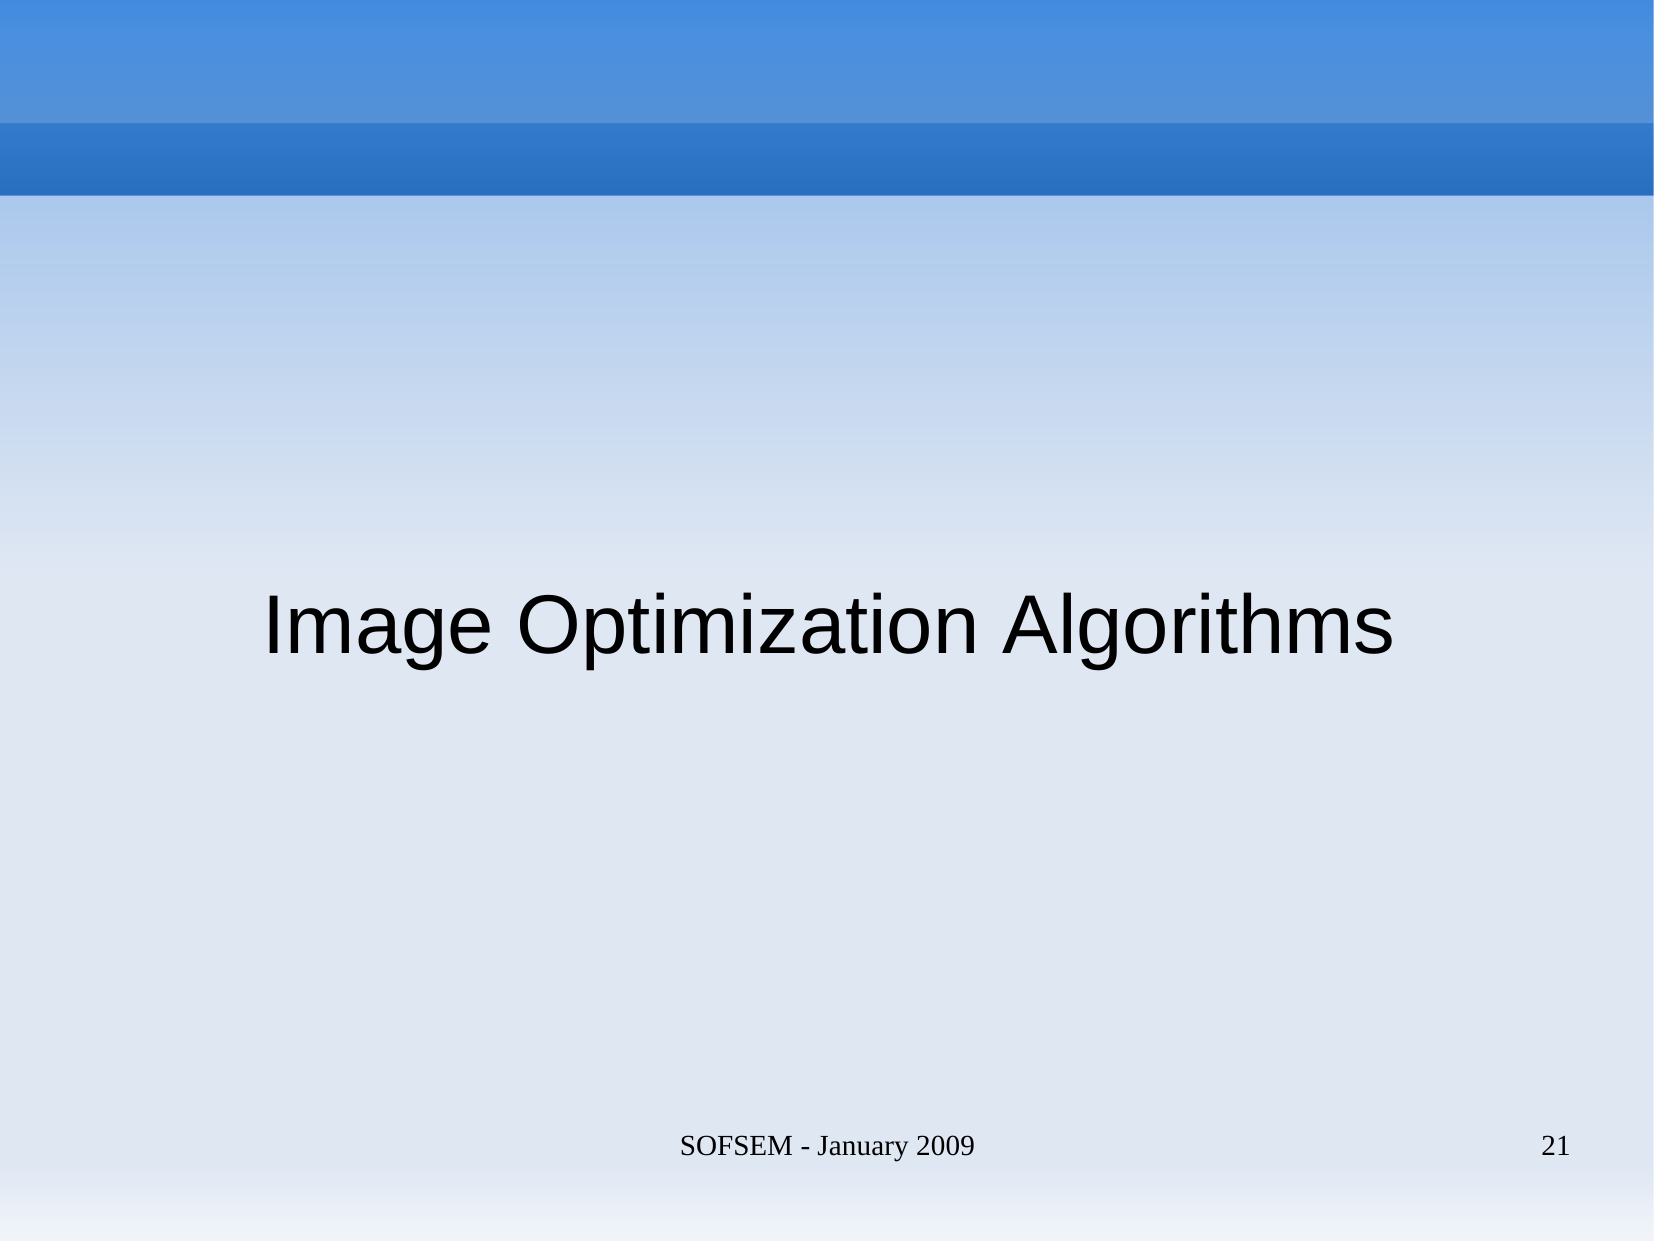

Image Optimization Algorithms
SOFSEM - January 2009
21